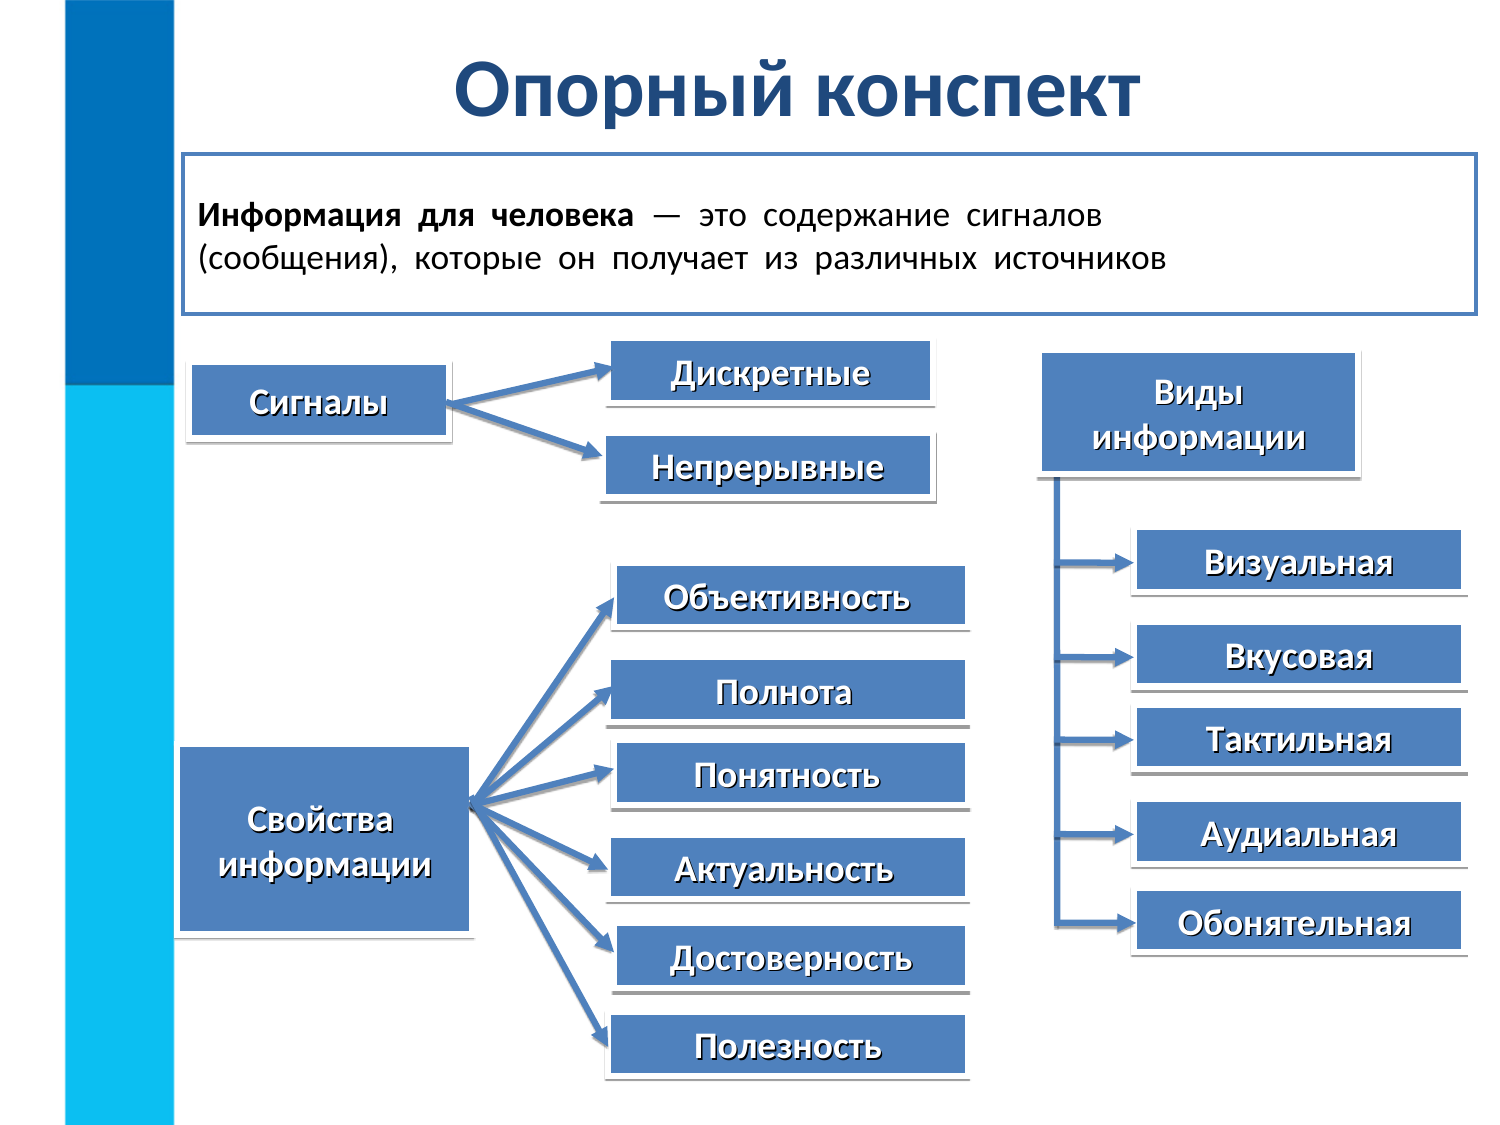

Опорный конспект
Информация для человека — это содержание сигналов
(сообщения), которые он получает из различных источников
Дискретные
Виды
 информации
Сигналы
Непрерывные
Визуальная
Объективность
Вкусовая
Полнота
Тактильная
Понятность
Свойства
информации
Аудиальная
Актуальность
Обонятельная
Достоверность
Полезность